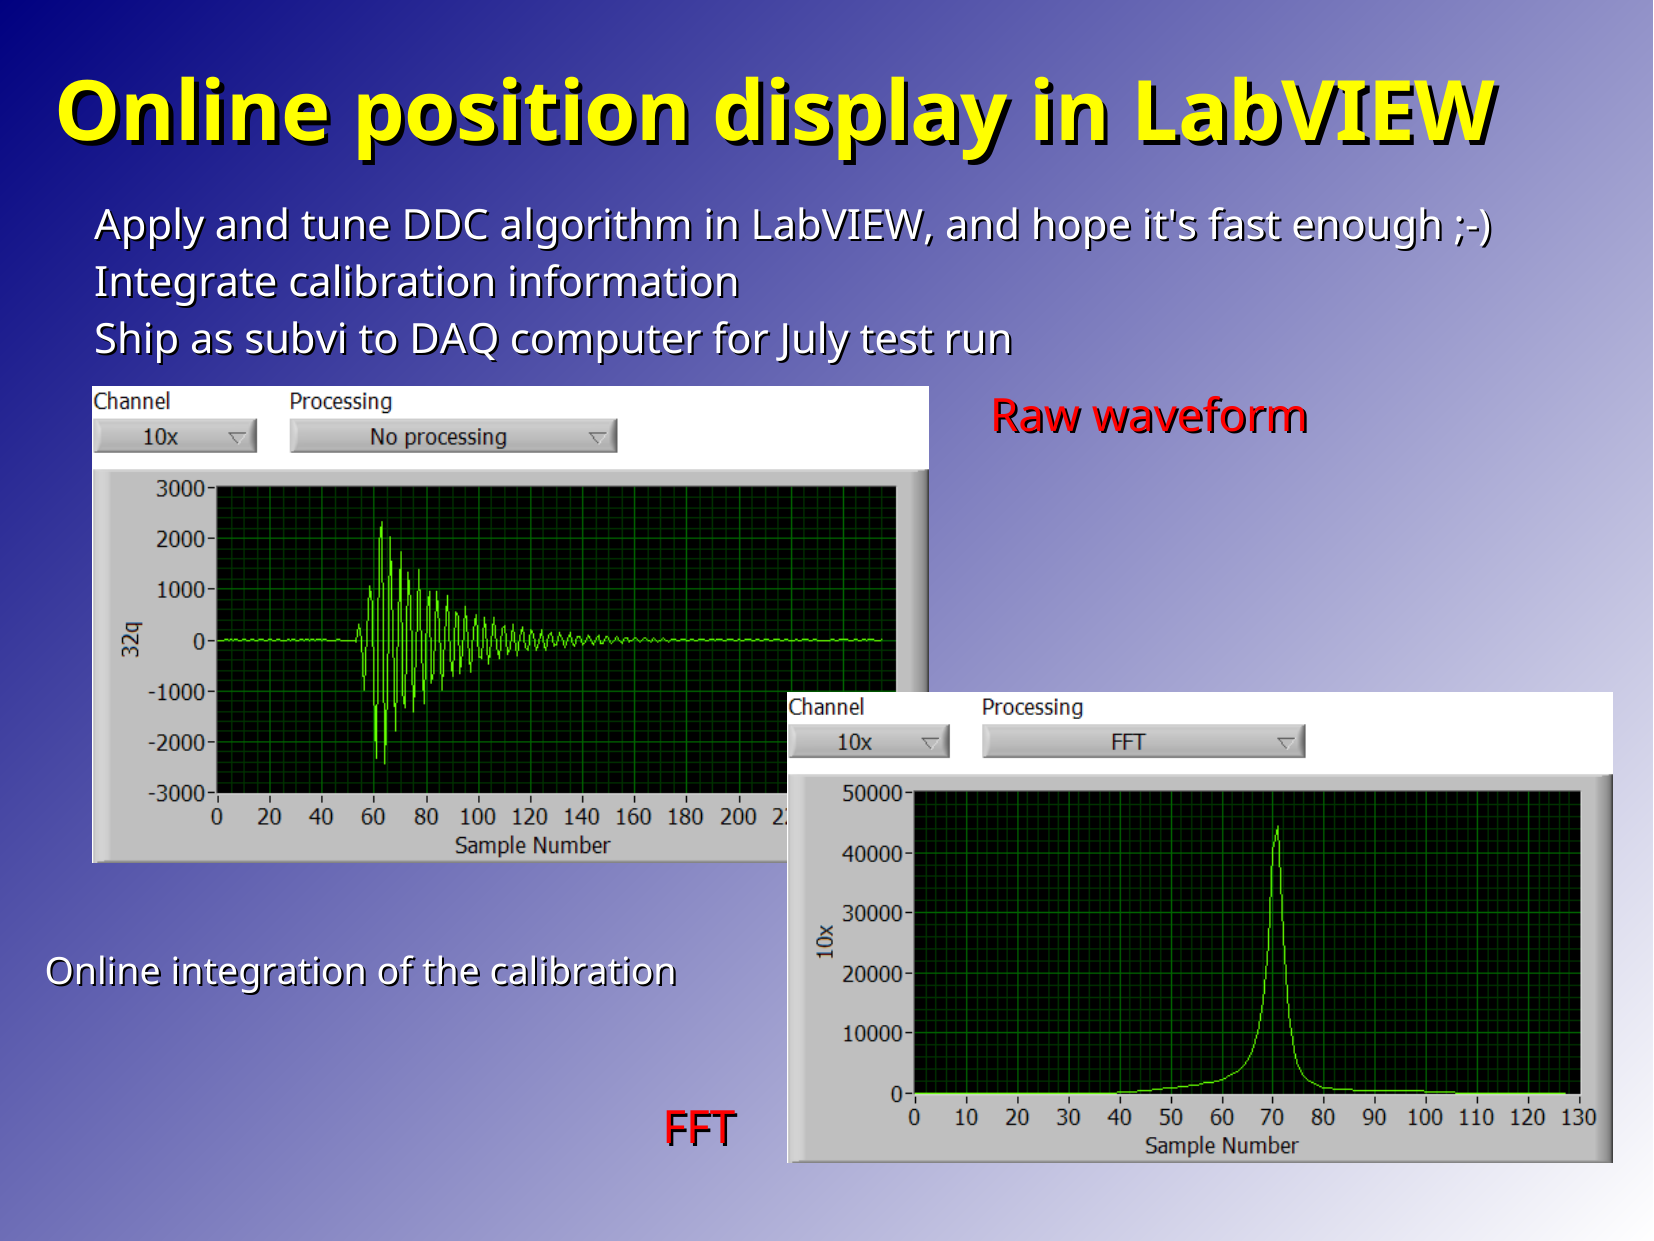

Online position display in LabVIEW
 Apply and tune DDC algorithm in LabVIEW, and hope it's fast enough ;-)
 Integrate calibration information
 Ship as subvi to DAQ computer for July test run
Raw waveform
Online integration of the calibration
FFT